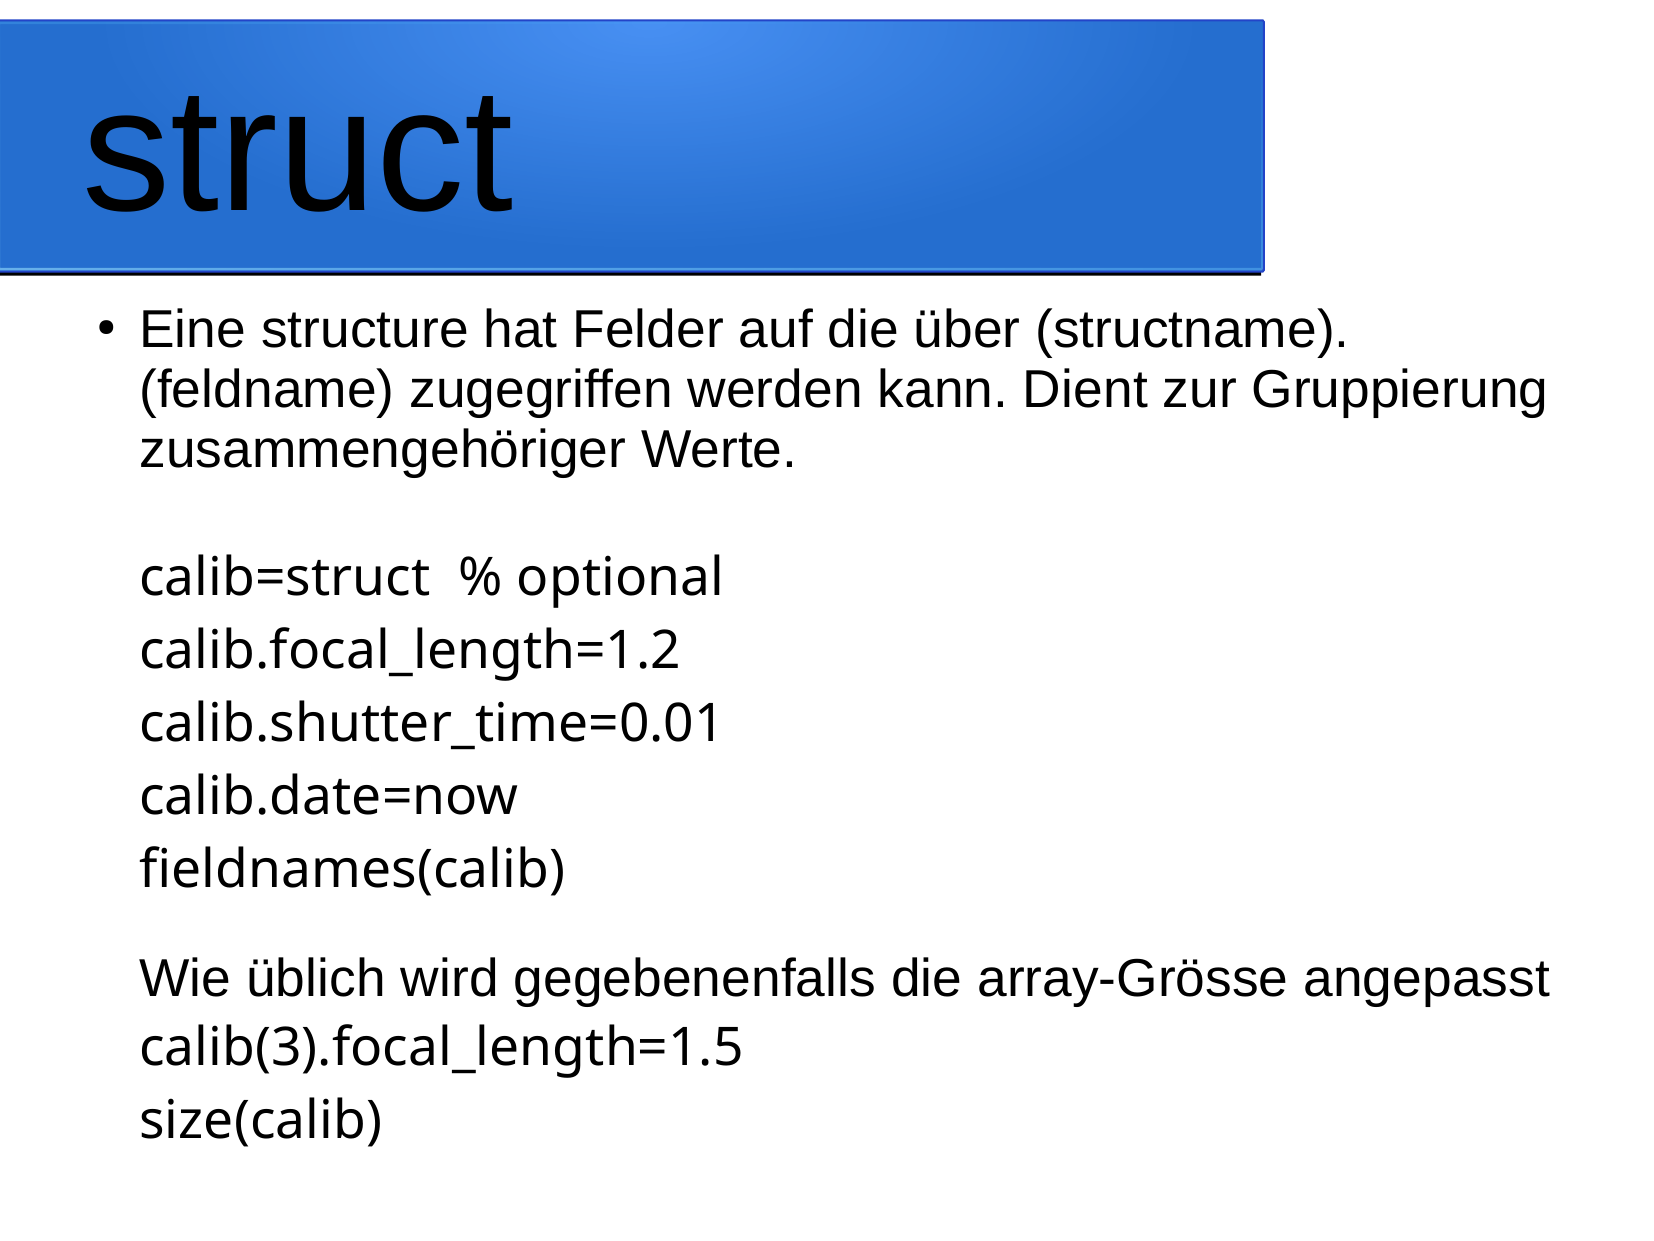

# struct
Eine structure hat Felder auf die über (structname).(feldname) zugegriffen werden kann. Dient zur Gruppierung zusammengehöriger Werte.
calib=struct % optional
calib.focal_length=1.2
calib.shutter_time=0.01
calib.date=now
fieldnames(calib)
Wie üblich wird gegebenenfalls die array-Grösse angepasst
calib(3).focal_length=1.5
size(calib)